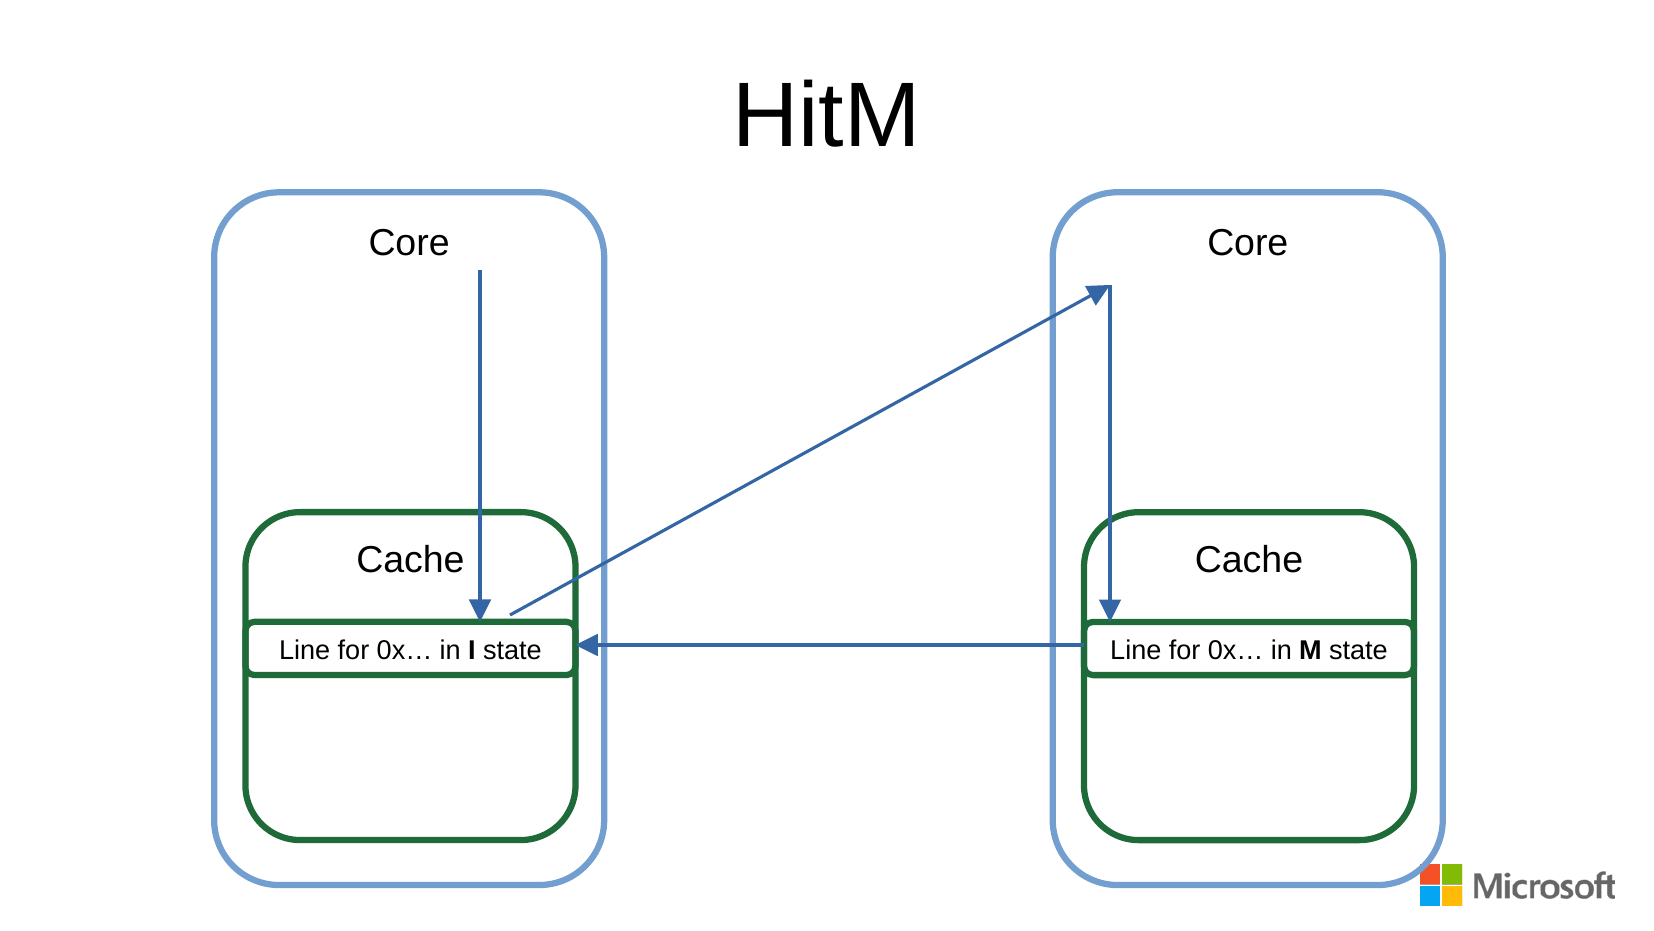

# HitM
Core
Core
Cache
Cache
Line for 0x… in I state
Line for 0x… in M state